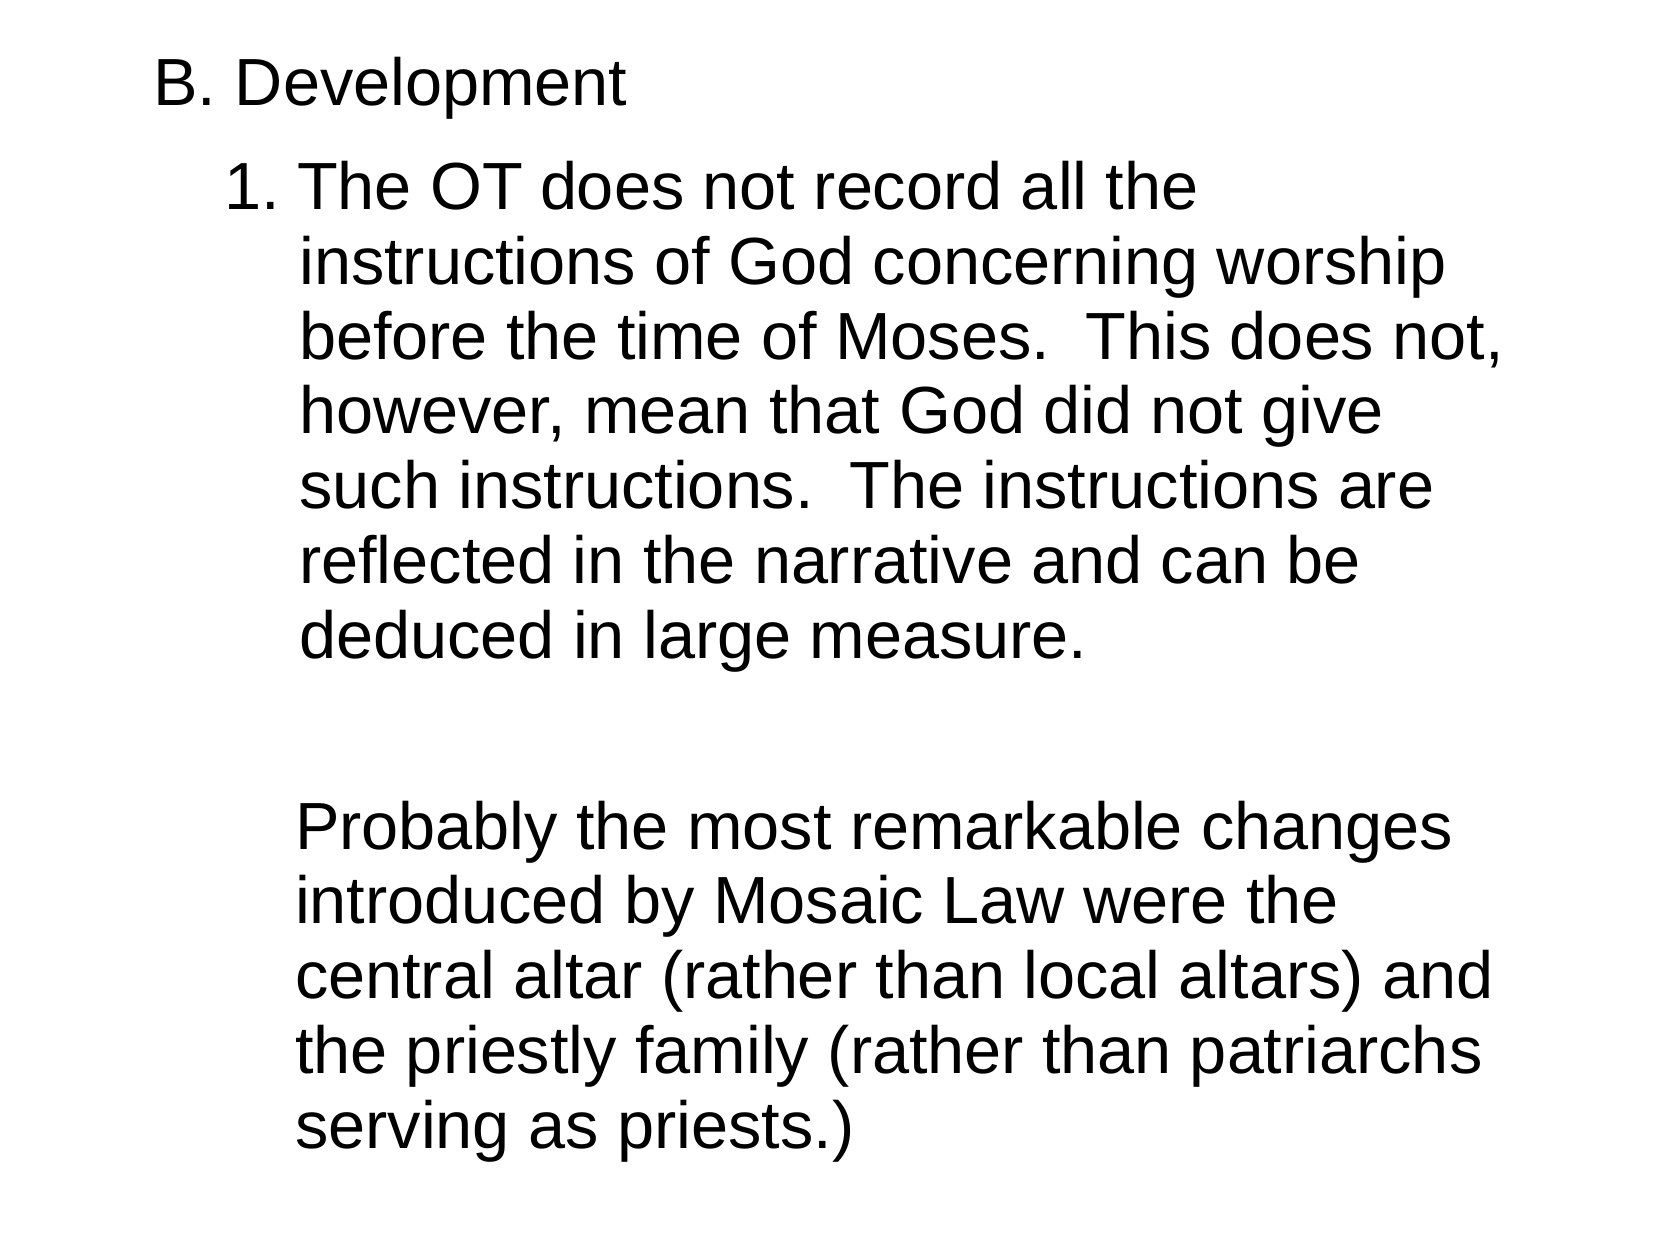

# B. Development
1. The OT does not record all the 					instructions of God concerning worship 		before the time of Moses. This does not, 	however, mean that	God did not give 			such instructions. The instructions are 		reflected in the narrative and can be 			deduced in large measure.
Probably the most remarkable changes introduced by Mosaic Law were the central altar (rather than local altars) and the priestly family (rather than patriarchs serving as priests.)